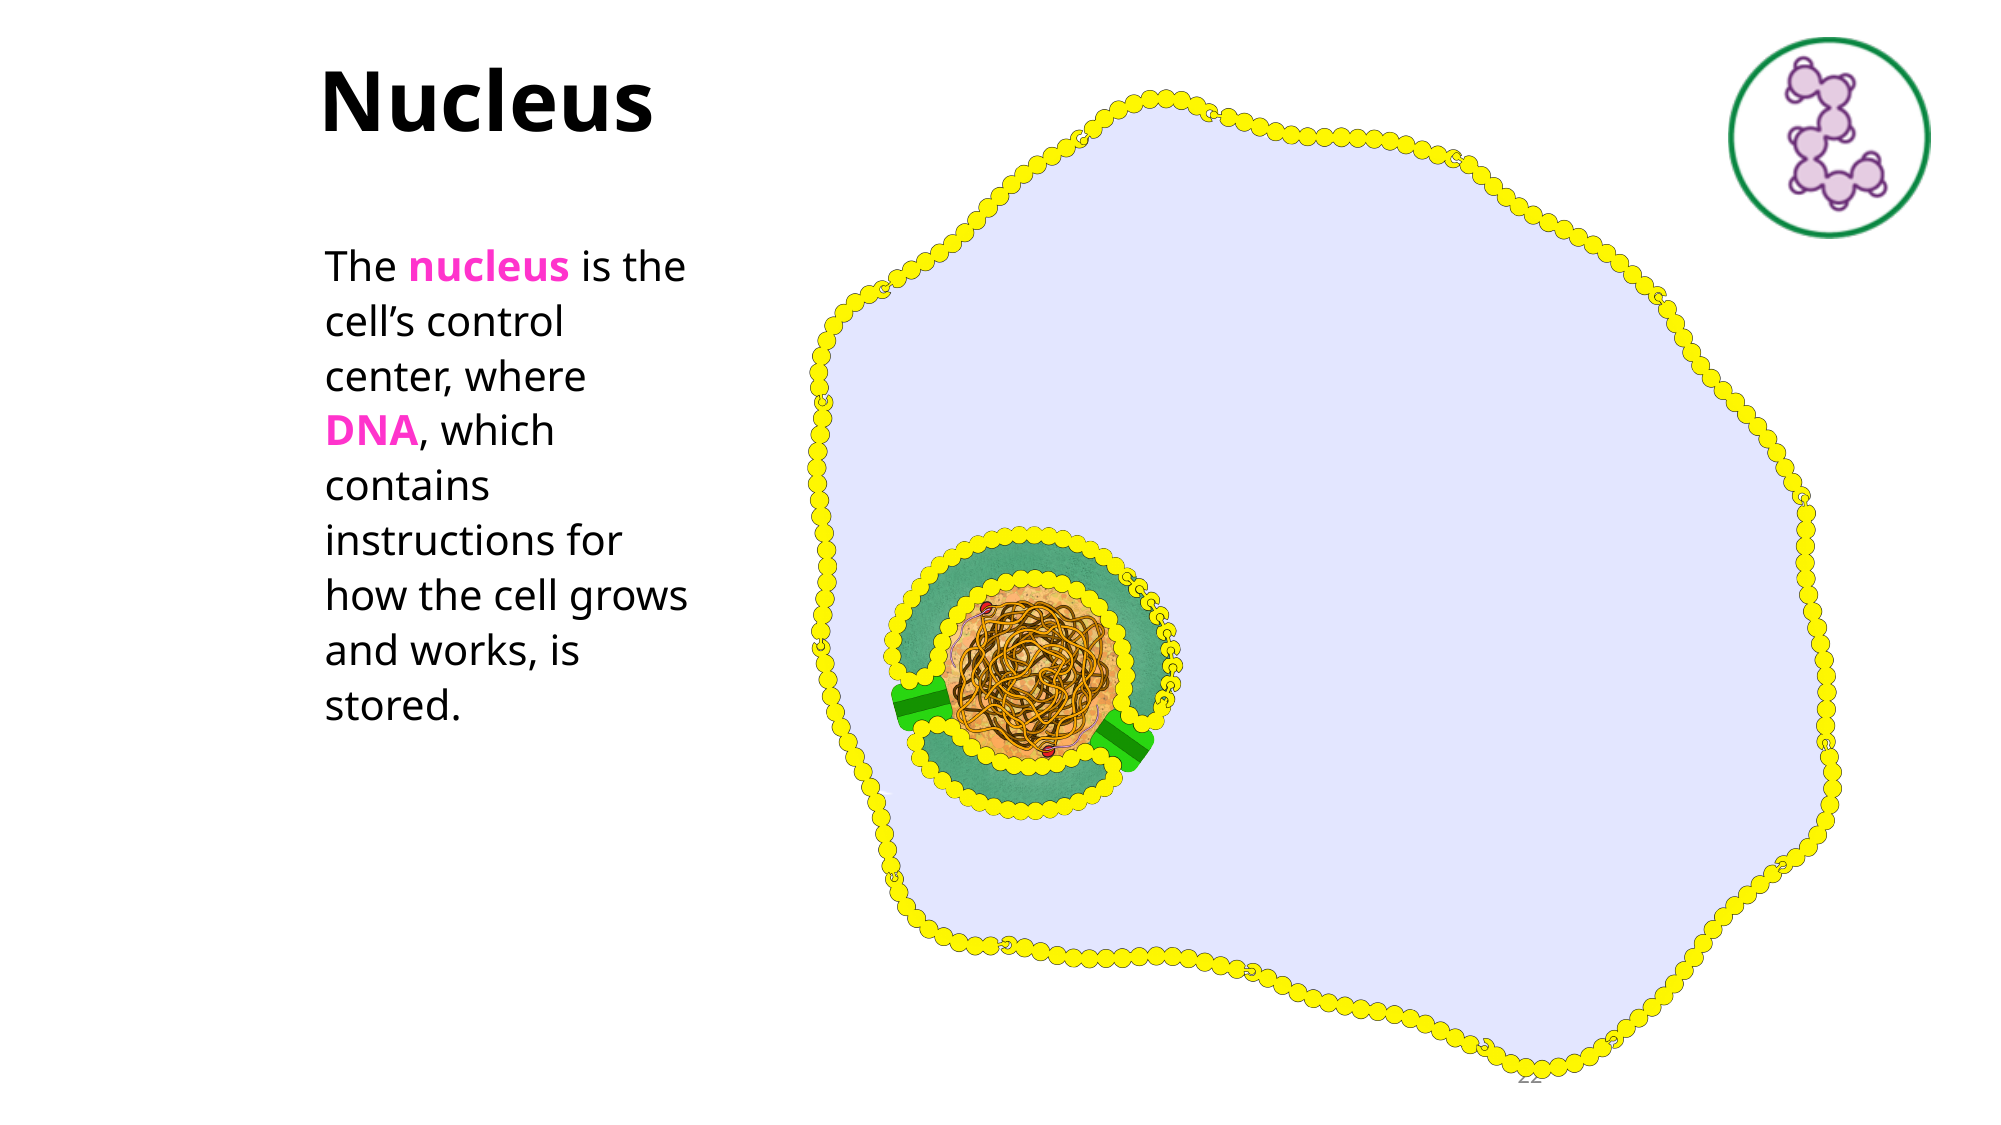

Nucleus
The nucleus is the cell’s control center, where DNA, which contains instructions for how the cell grows and works, is stored.